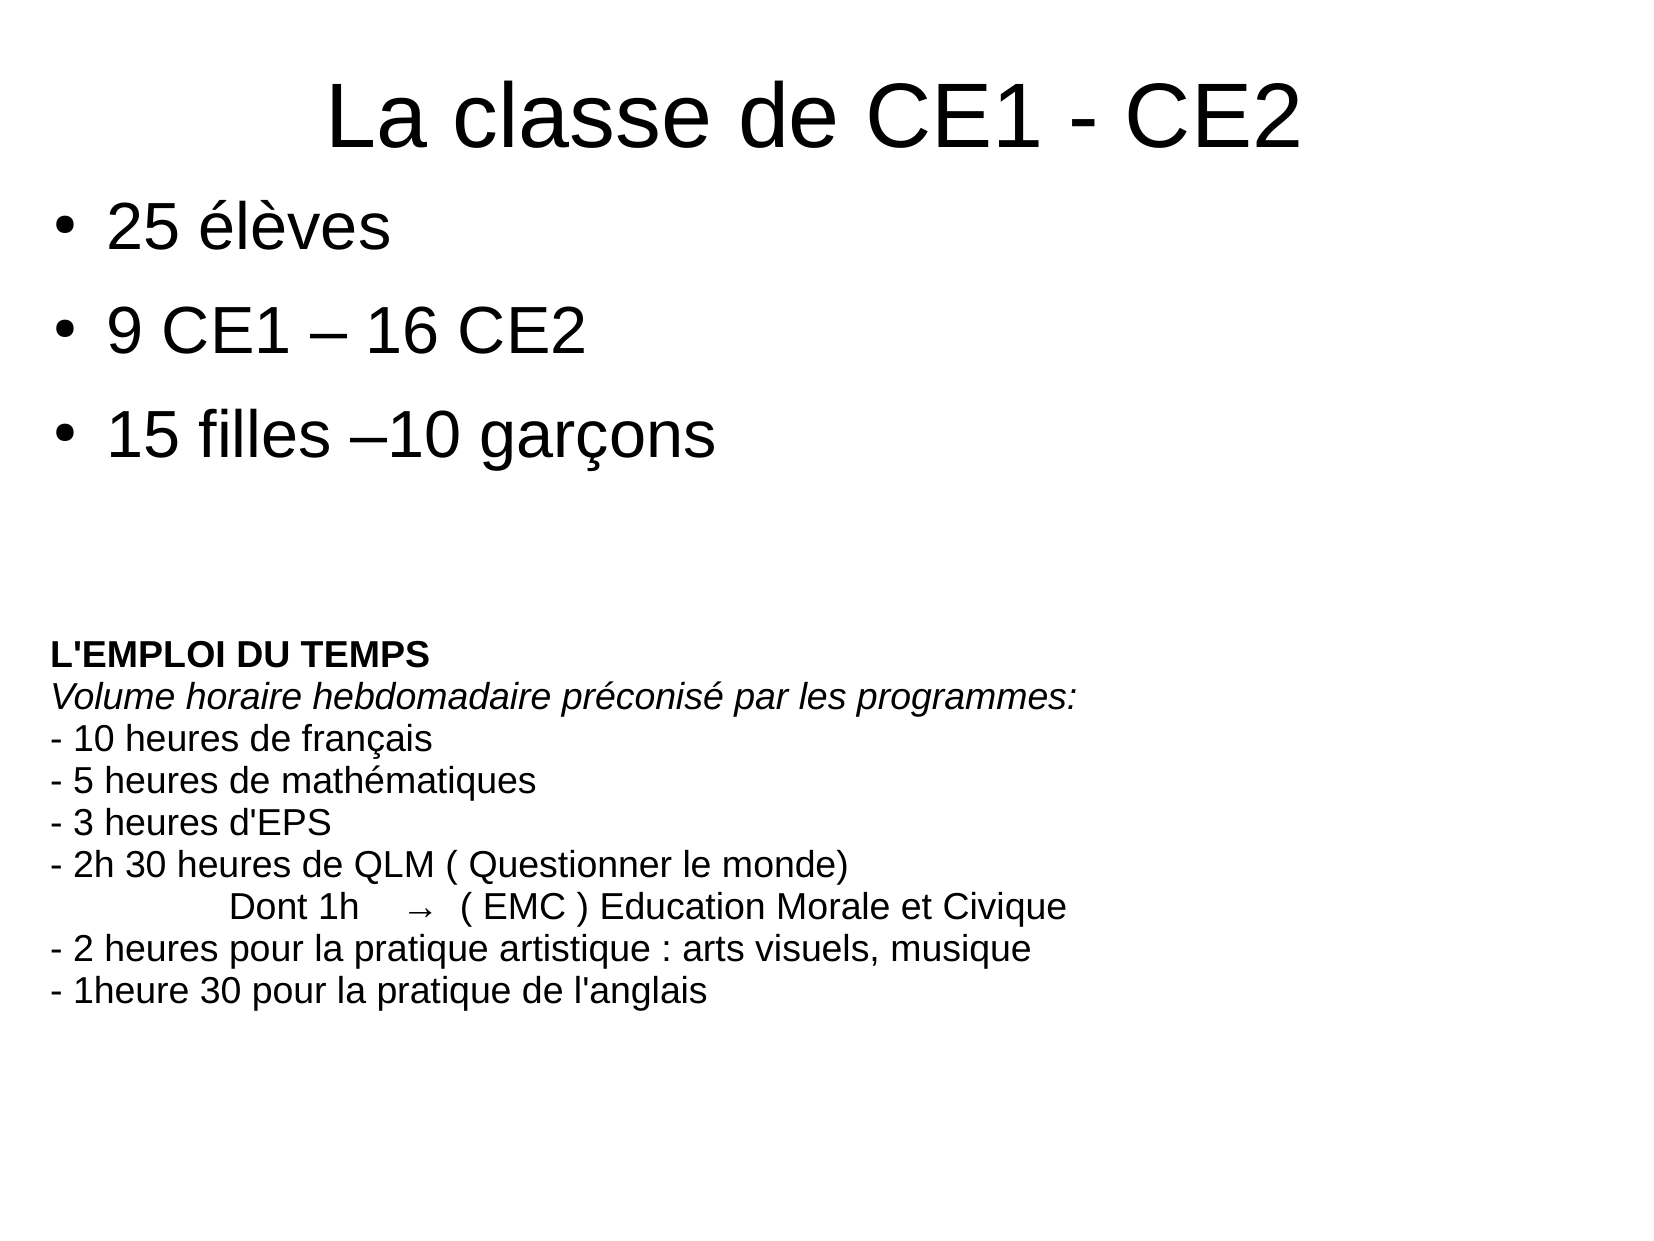

# La classe de CE1 - CE2
25 élèves
9 CE1 – 16 CE2
15 filles –10 garçons
L'EMPLOI DU TEMPS
Volume horaire hebdomadaire préconisé par les programmes:
- 10 heures de français
- 5 heures de mathématiques
- 3 heures d'EPS
- 2h 30 heures de QLM ( Questionner le monde)
 Dont 1h → ( EMC ) Education Morale et Civique
- 2 heures pour la pratique artistique : arts visuels, musique
- 1heure 30 pour la pratique de l'anglais